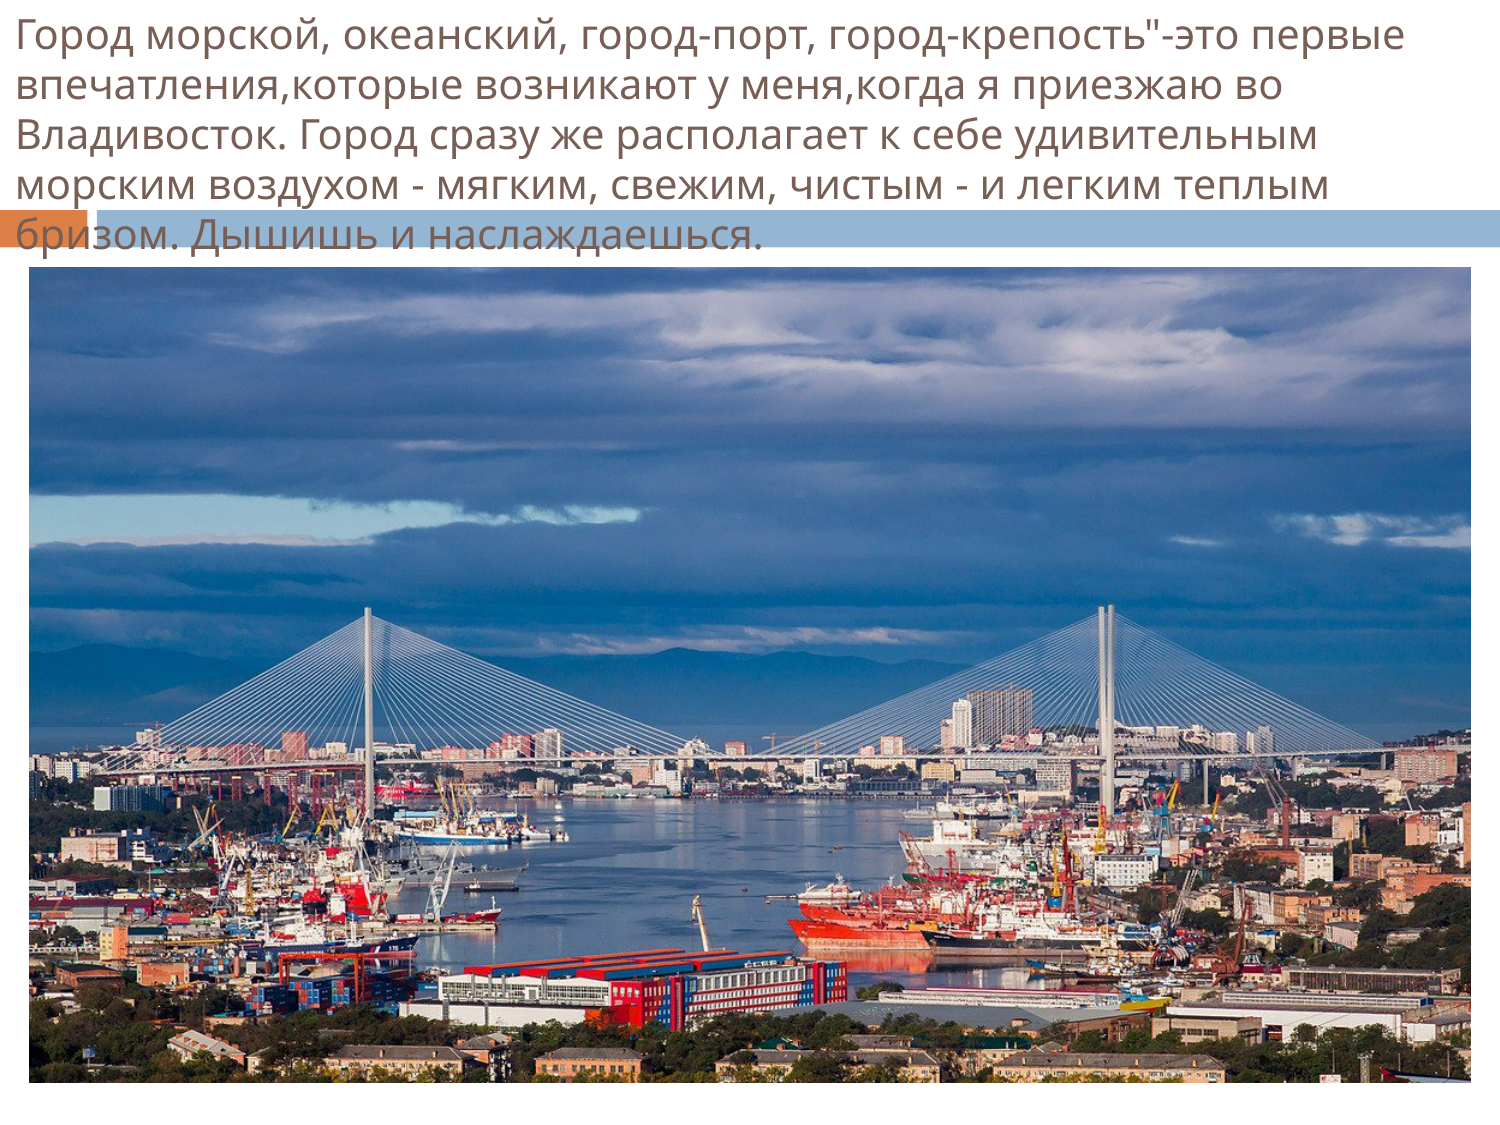

# Город морской, океанский, город-порт, город-крепость"-это первые впечатления,которые возникают у меня,когда я приезжаю во Владивосток. Город сразу же располагает к себе удивительным морским воздухом - мягким, свежим, чистым - и легким теплым бризом. Дышишь и наслаждаешься.